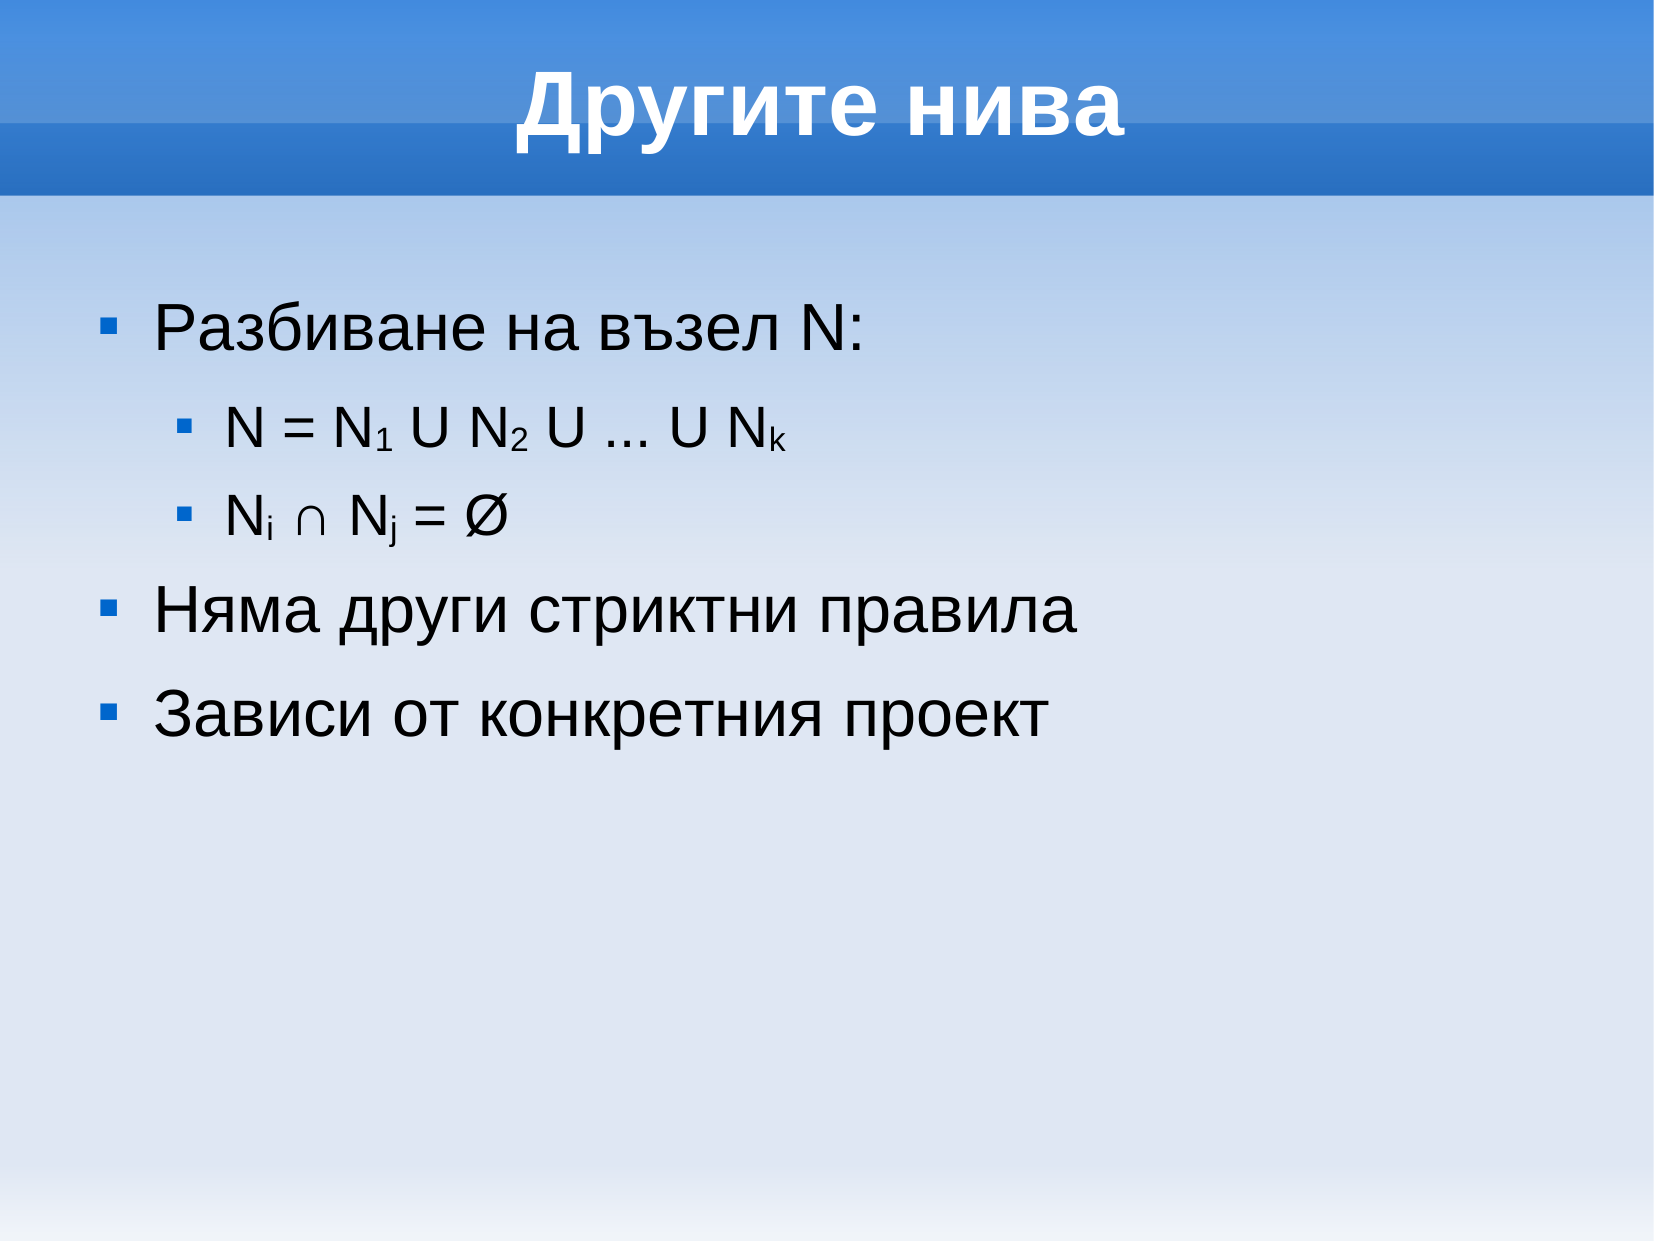

Другите нива
# Разбиване на възел N:
N = N1 U N2 U ... U Nk
Ni ∩ Nj = Ø
Няма други стриктни правила
Зависи от конкретния проект